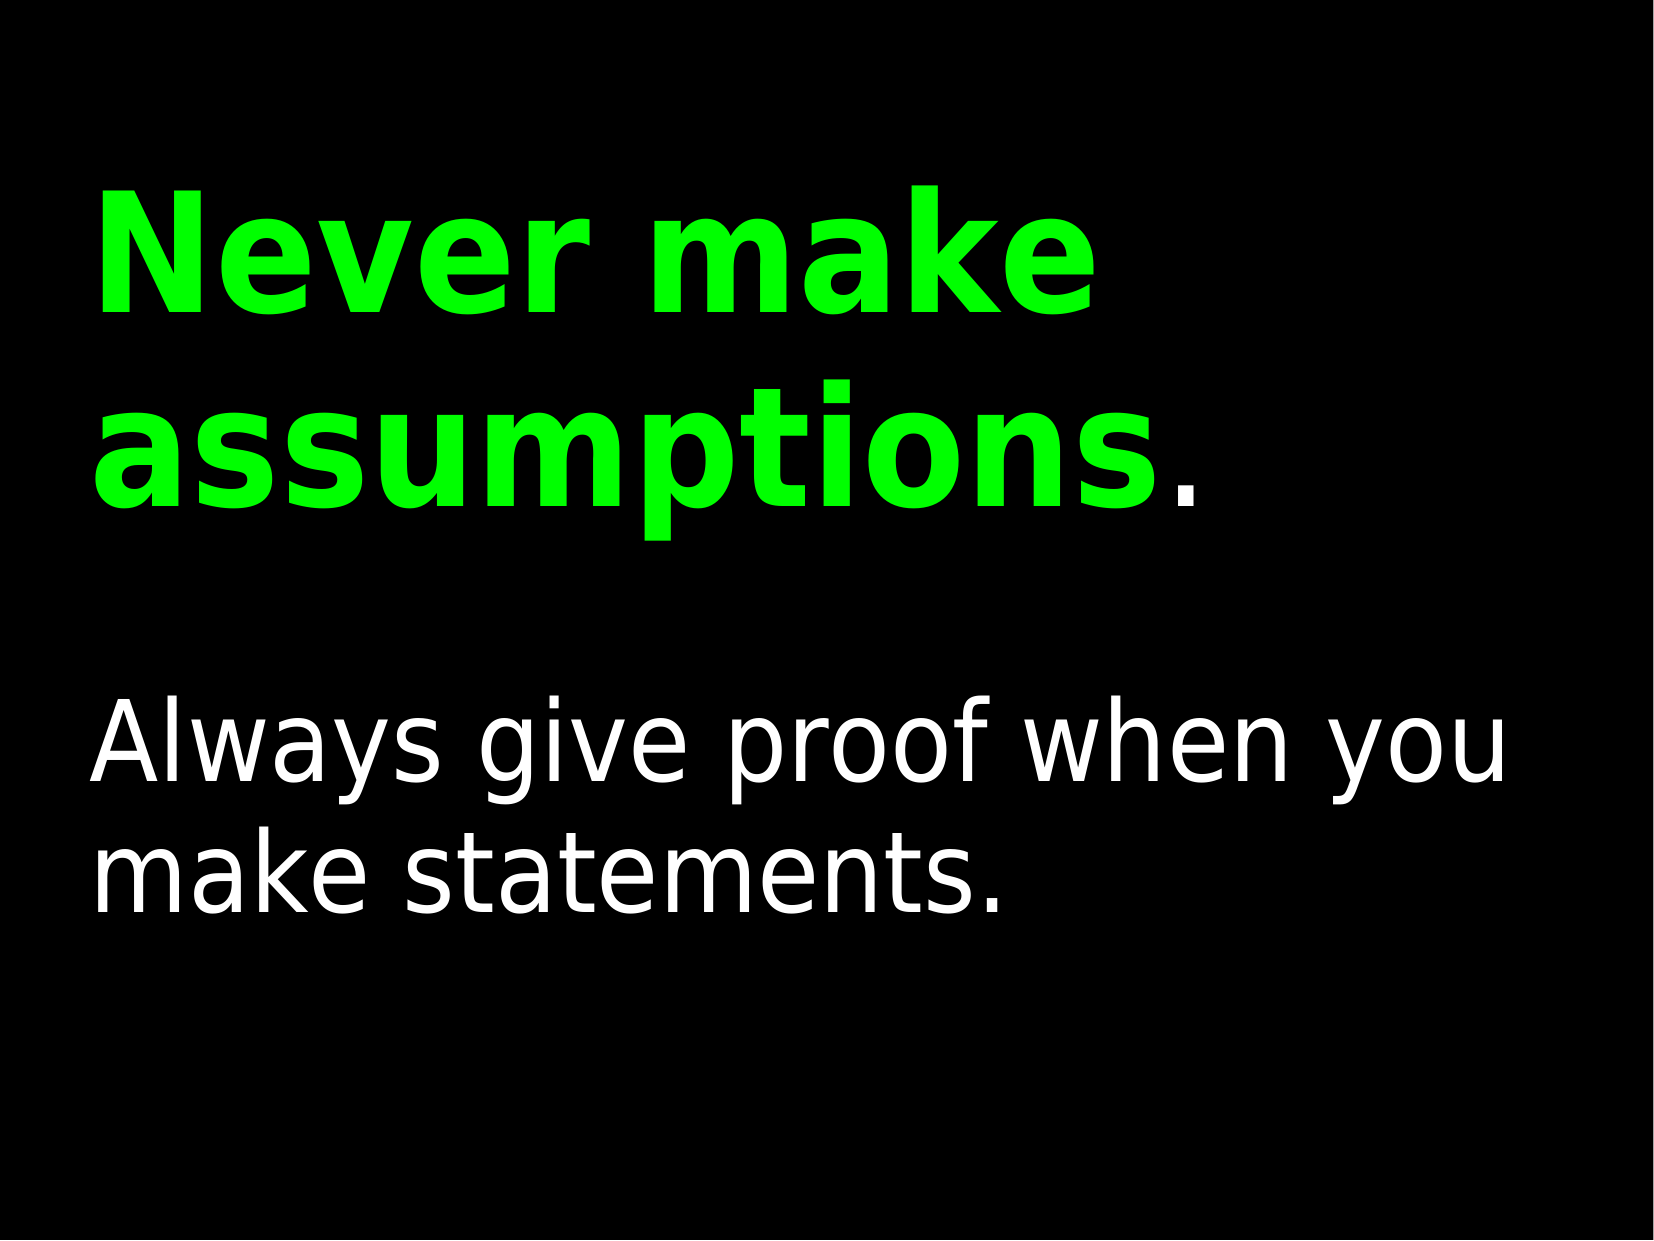

Never make assumptions.
Always give proof when you make statements.